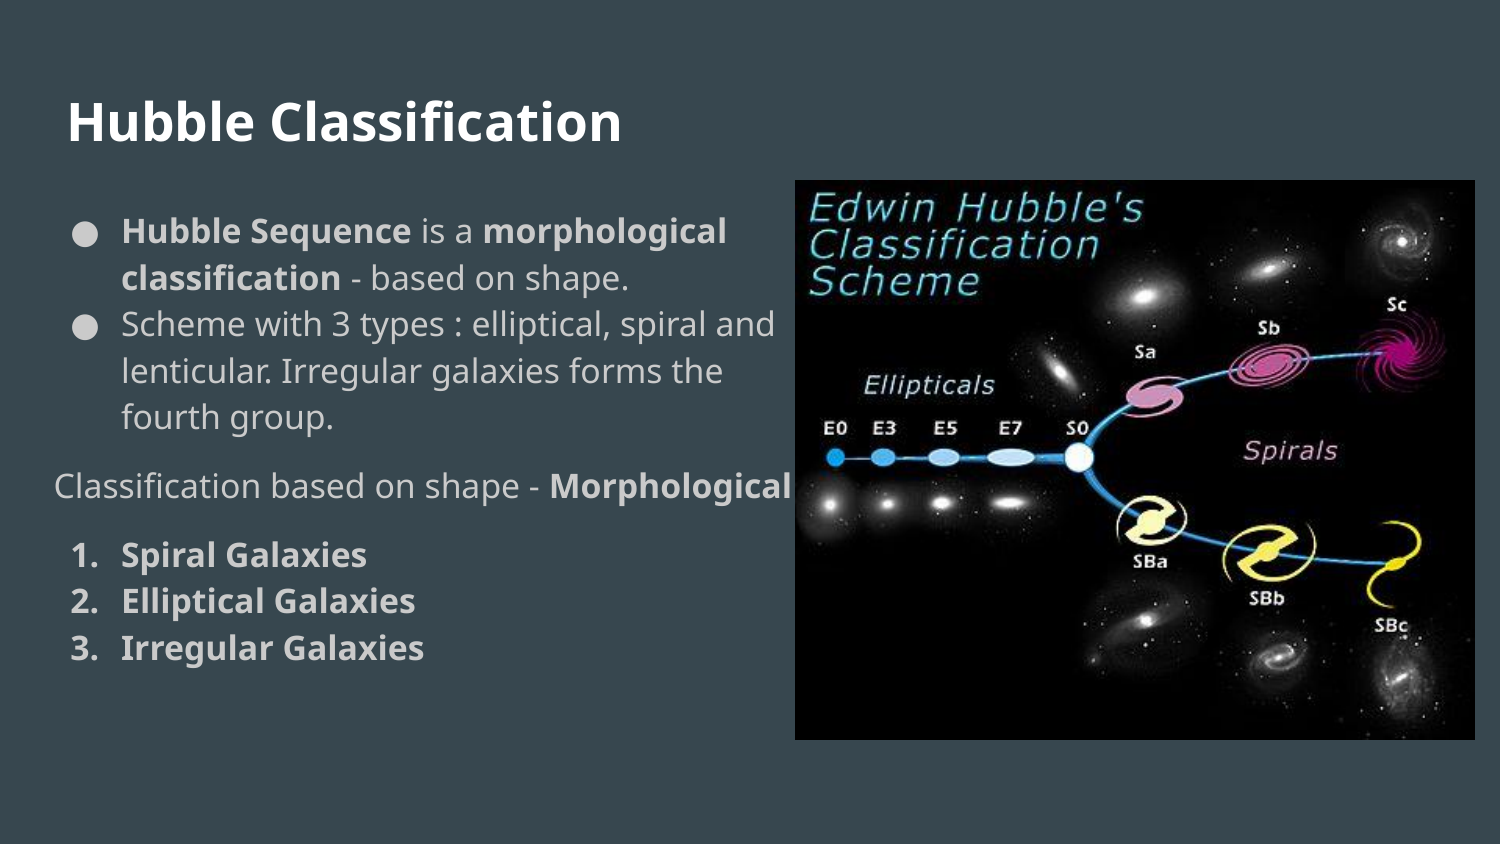

# Hubble Classification
Hubble Sequence is a morphological classification - based on shape.
Scheme with 3 types : elliptical, spiral and lenticular. Irregular galaxies forms the fourth group.
Classification based on shape - Morphological
Spiral Galaxies
Elliptical Galaxies
Irregular Galaxies